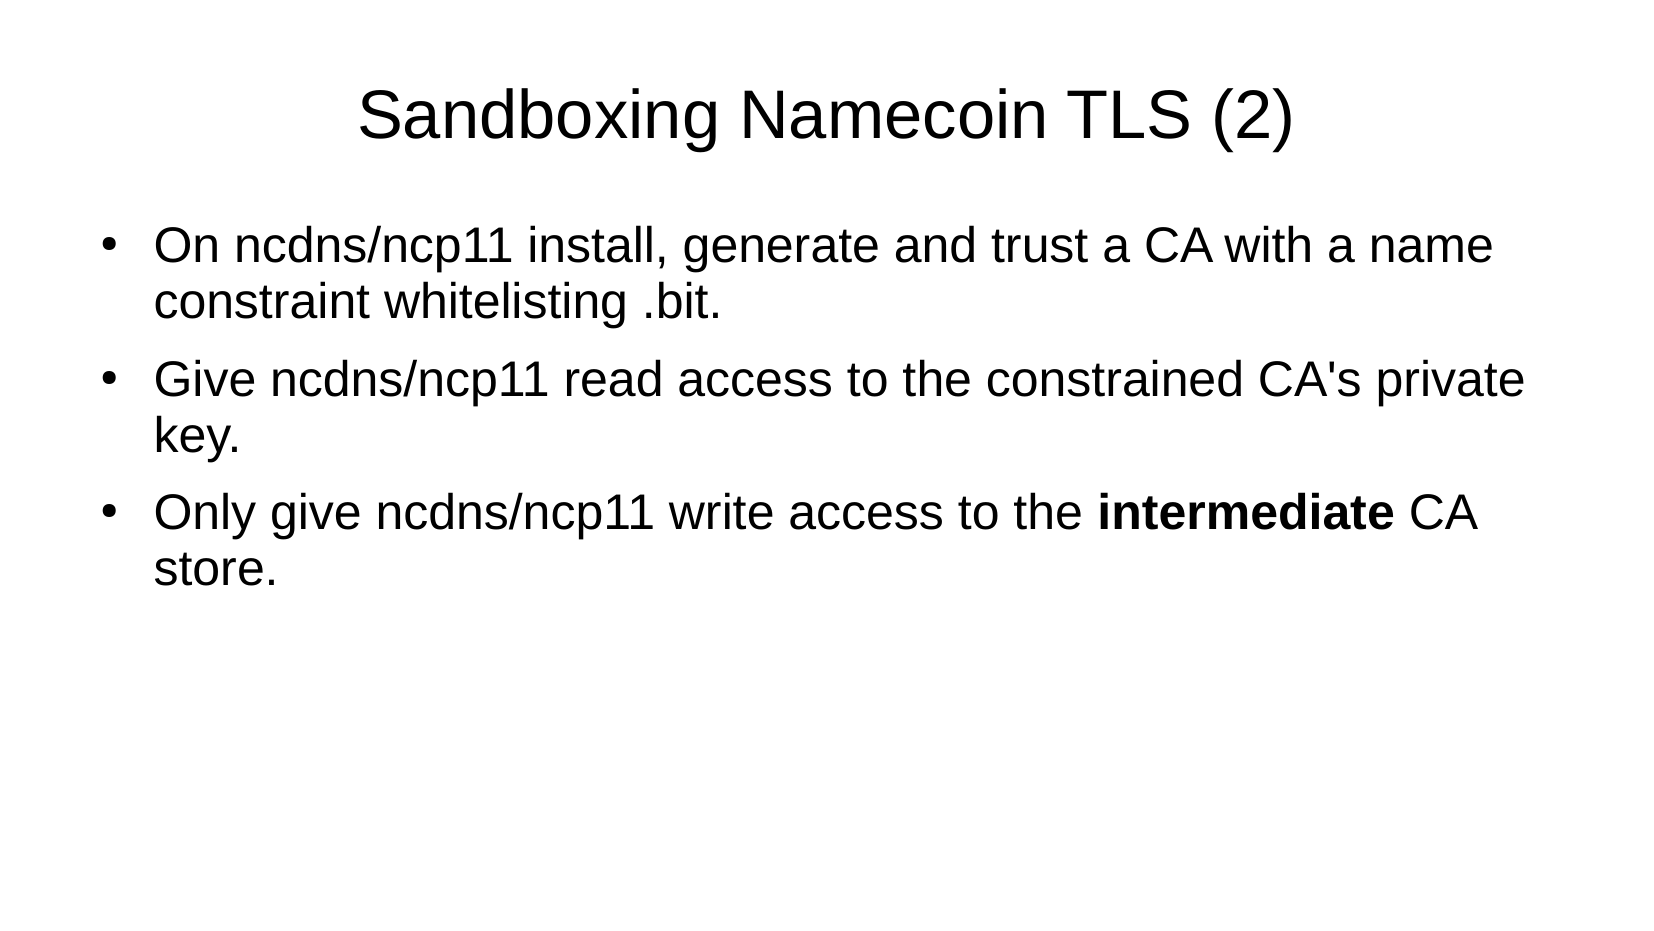

# Sandboxing Namecoin TLS (2)
On ncdns/ncp11 install, generate and trust a CA with a name constraint whitelisting .bit.
Give ncdns/ncp11 read access to the constrained CA's private key.
Only give ncdns/ncp11 write access to the intermediate CA store.